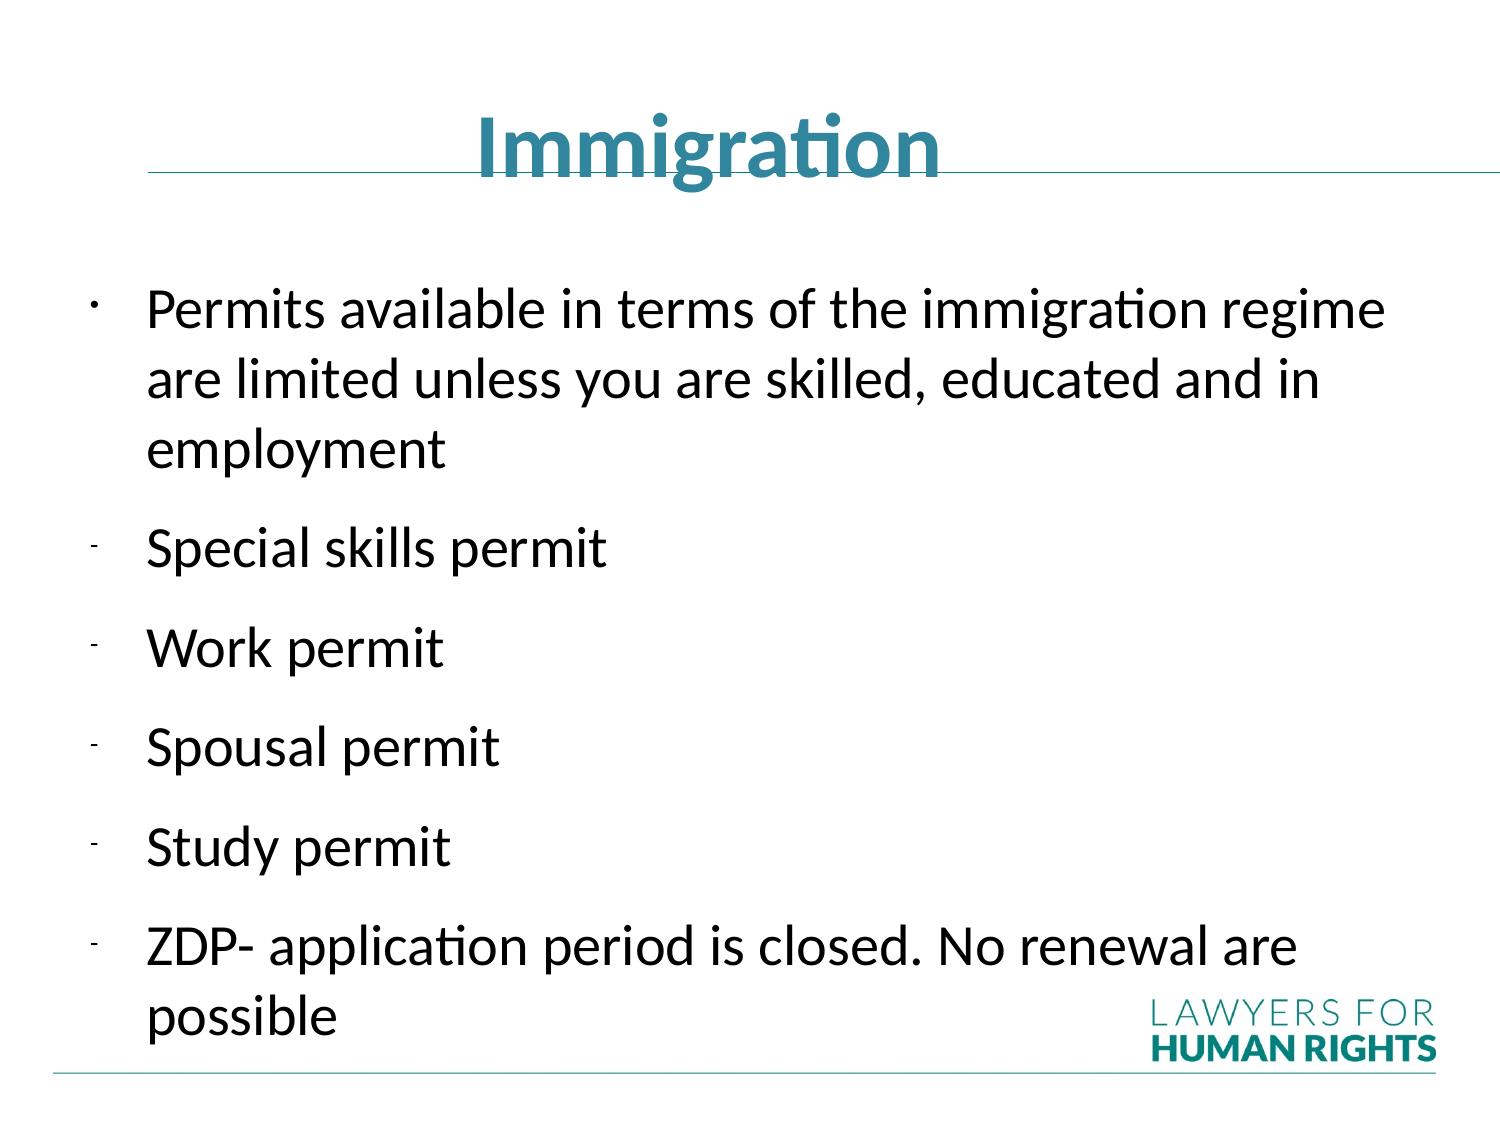

# Immigration
Permits available in terms of the immigration regime are limited unless you are skilled, educated and in employment
Special skills permit
Work permit
Spousal permit
Study permit
ZDP- application period is closed. No renewal are possible